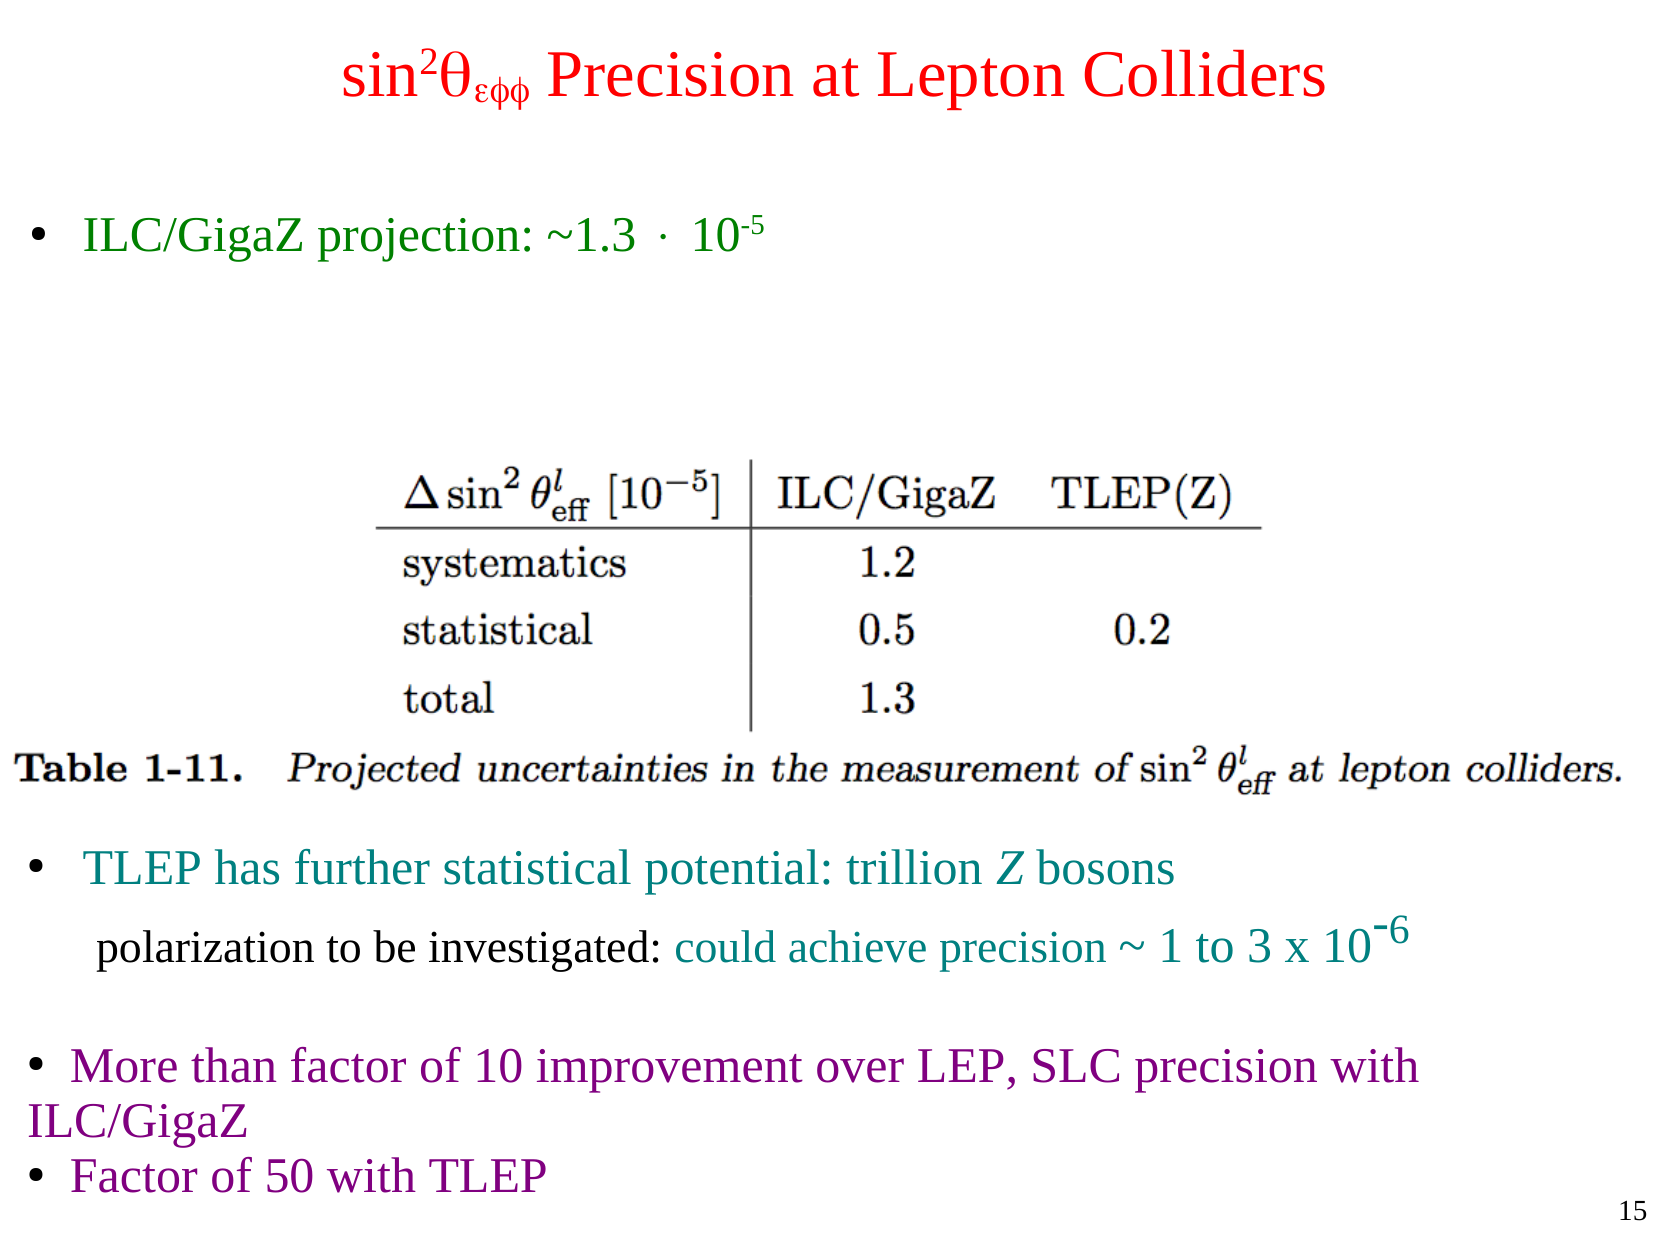

# sin2θeff Precision at Lepton Colliders
ILC/GigaZ projection: ~1.3 × 10-5
 TLEP has further statistical potential: trillion Z bosons
 polarization to be investigated: could achieve precision ~ 1 to 3 x 10-6
 More than factor of 10 improvement over LEP, SLC precision with ILC/GigaZ
 Factor of 50 with TLEP
15